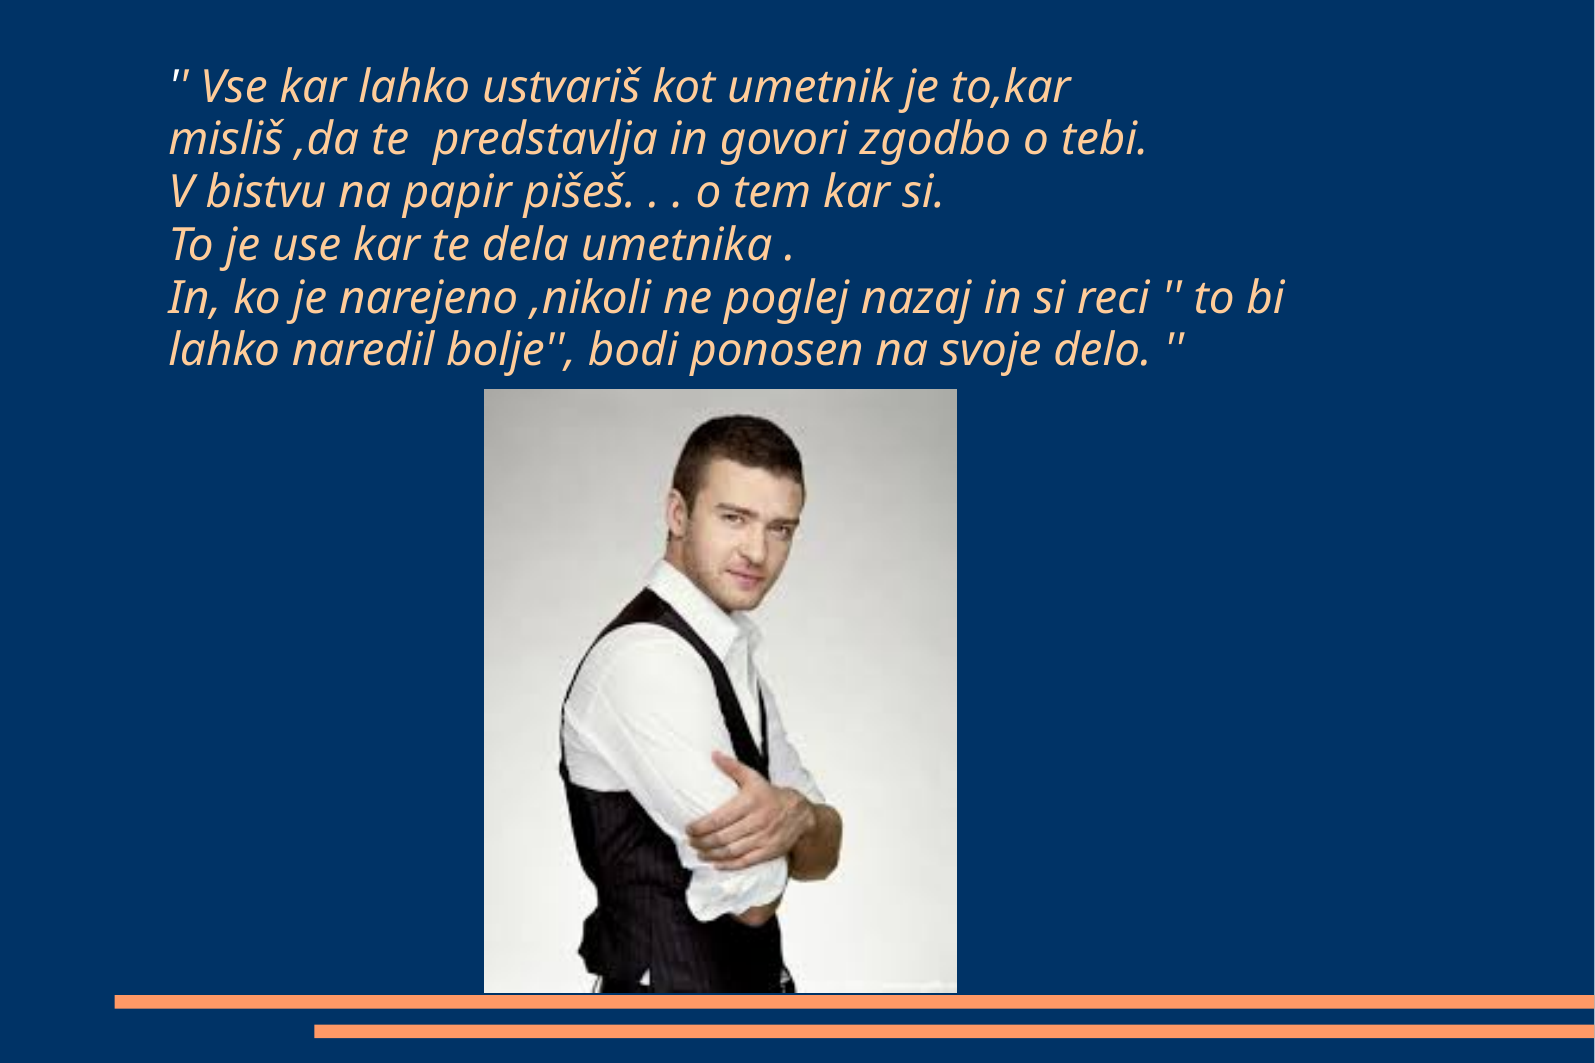

'' Vse kar lahko ustvariš kot umetnik je to,kar
misliš ,da te predstavlja in govori zgodbo o tebi.
V bistvu na papir pišeš. . . o tem kar si.
To je use kar te dela umetnika .
In, ko je narejeno ,nikoli ne poglej nazaj in si reci '' to bi lahko naredil bolje'', bodi ponosen na svoje delo. ''